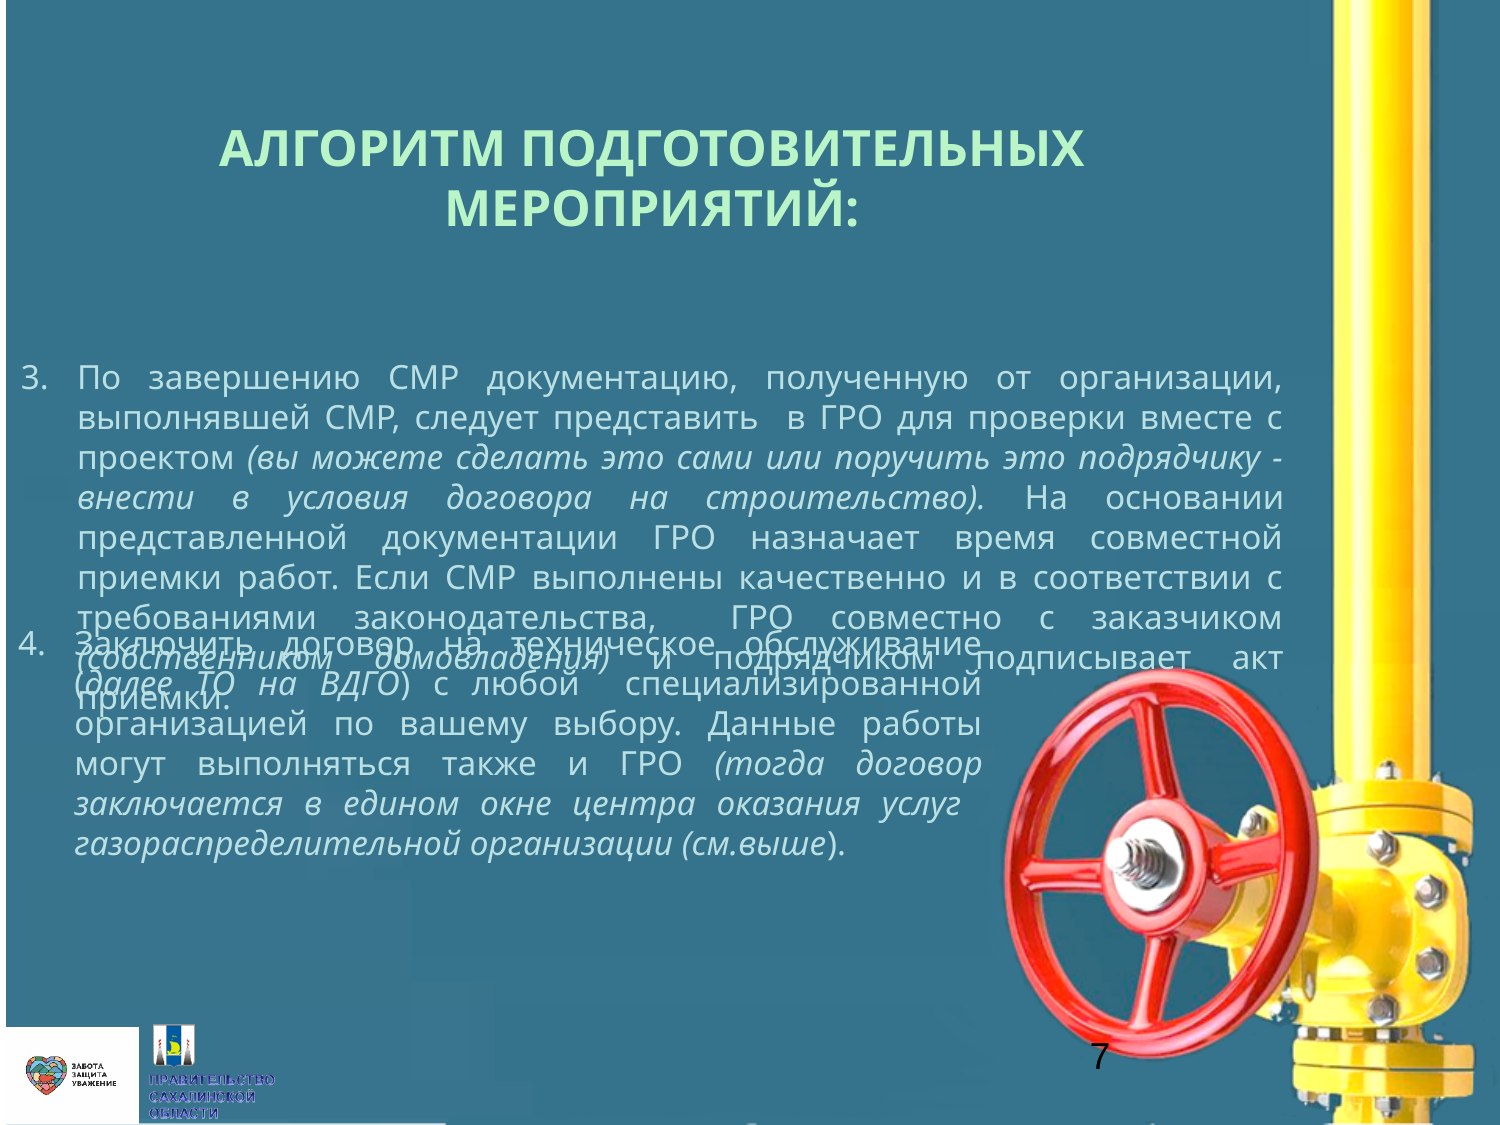

АЛГОРИТМ ПОДГОТОВИТЕЛЬНЫХ МЕРОПРИЯТИЙ:
По завершению СМР документацию, полученную от организации, выполнявшей СМР, следует представить в ГРО для проверки вместе с проектом (вы можете сделать это сами или поручить это подрядчику - внести в условия договора на строительство). На основании представленной документации ГРО назначает время совместной приемки работ. Если СМР выполнены качественно и в соответствии с требованиями законодательства, ГРО совместно с заказчиком (собственником домовладения) и подрядчиком подписывает акт приемки.
Заключить договор на техническое обслуживание (далее ТО на ВДГО) с любой специализированной организацией по вашему выбору. Данные работы могут выполняться также и ГРО (тогда договор заключается в едином окне центра оказания услуг газораспределительной организации (см.выше).